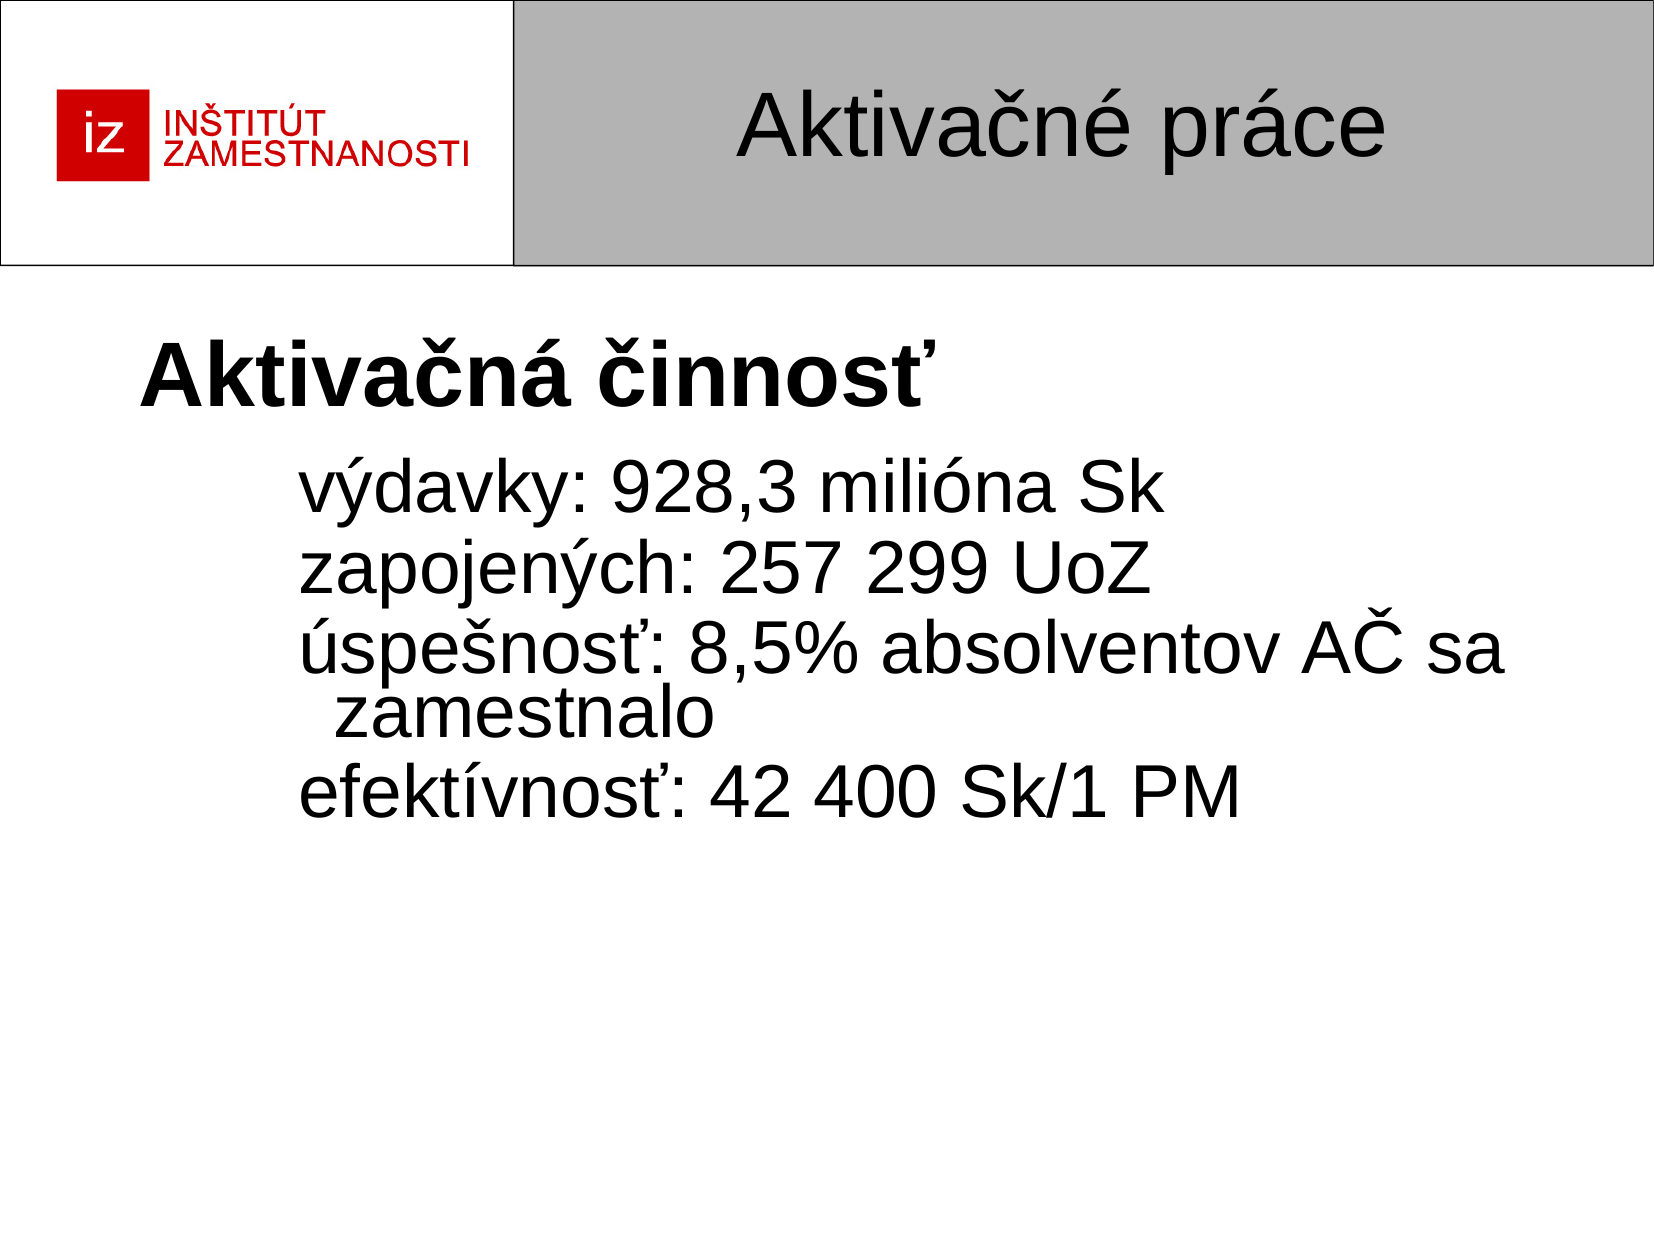

# Aktivačné práce
Aktivačná činnosť
výdavky: 928,3 milióna Sk
zapojených: 257 299 UoZ
úspešnosť: 8,5% absolventov AČ sa zamestnalo
efektívnosť: 42 400 Sk/1 PM